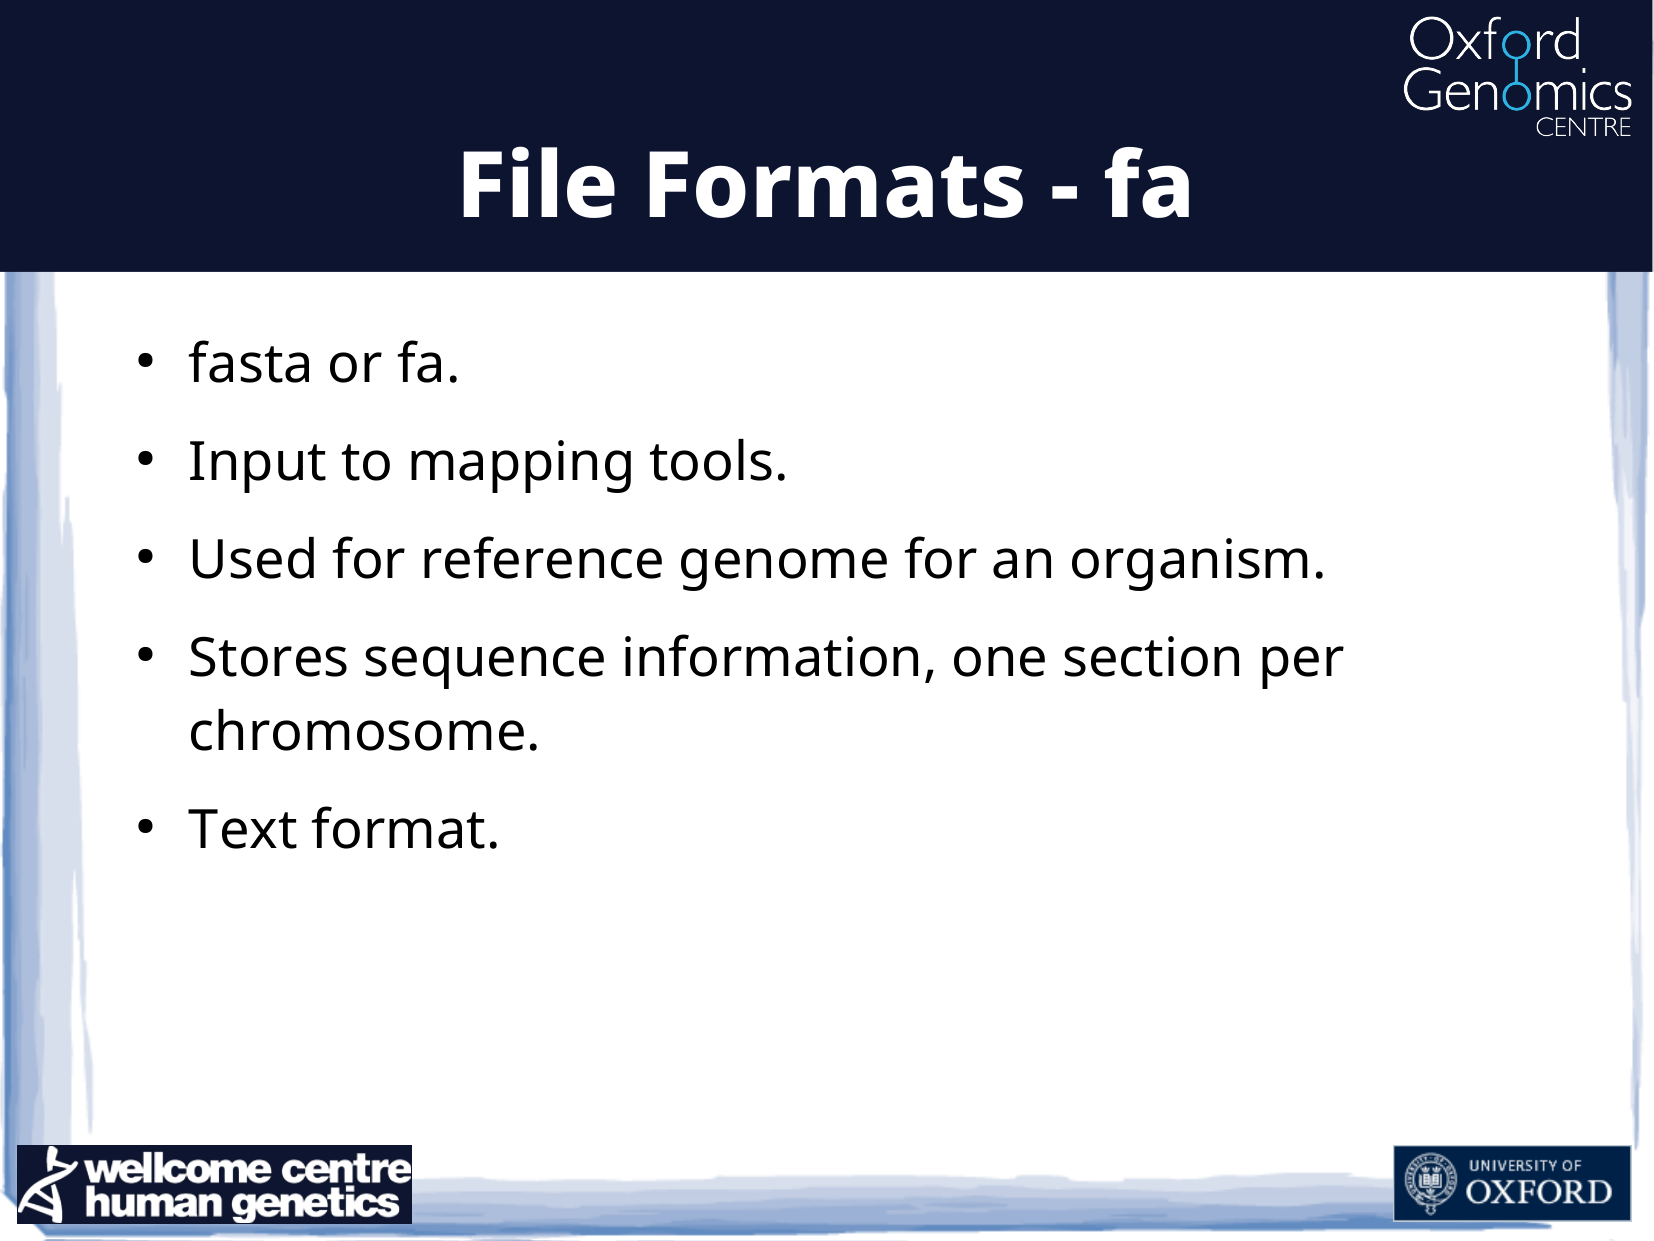

# File Formats - fa
fasta or fa.
Input to mapping tools.
Used for reference genome for an organism.
Stores sequence information, one section per chromosome.
Text format.